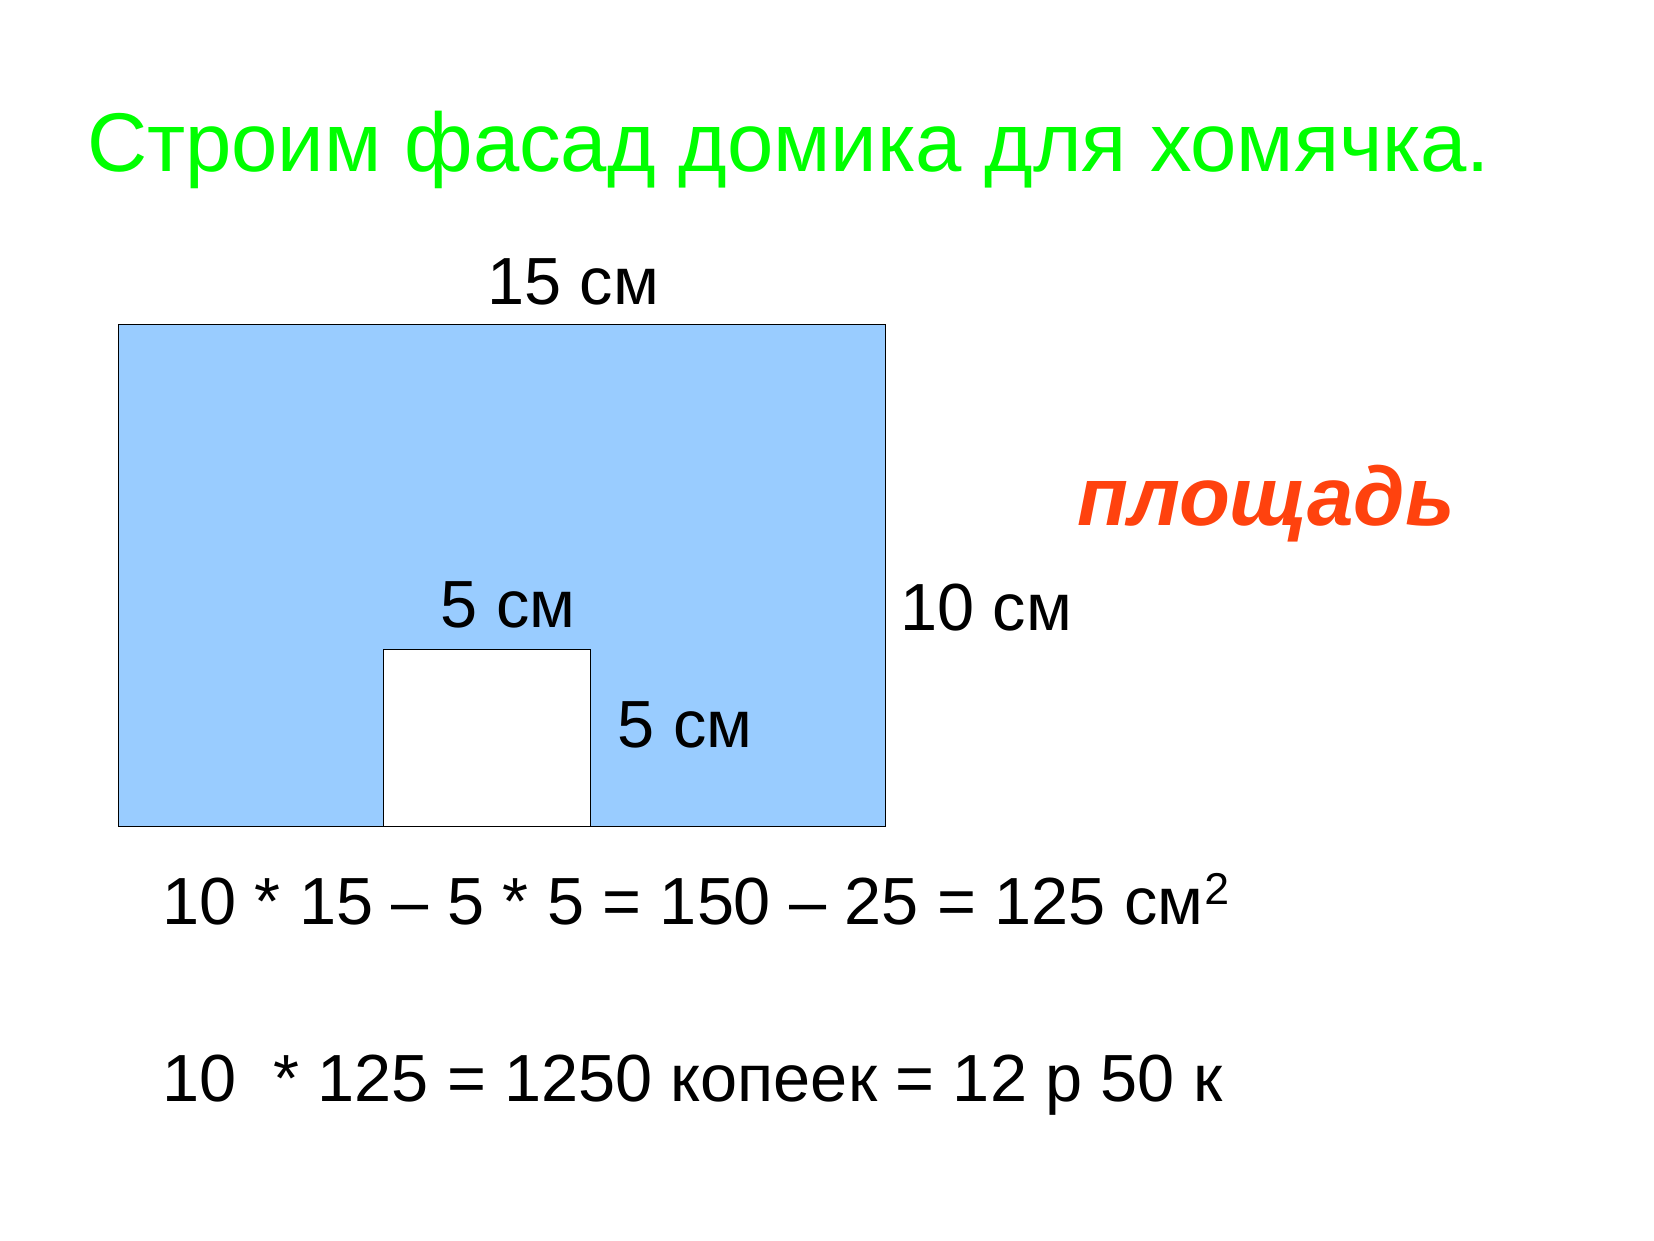

Строим фасад домика для хомячка.
15 см
площадь
5 см
10 см
5 см
10 * 15 – 5 * 5 = 150 – 25 = 125 см2
10 * 125 = 1250 копеек = 12 р 50 к